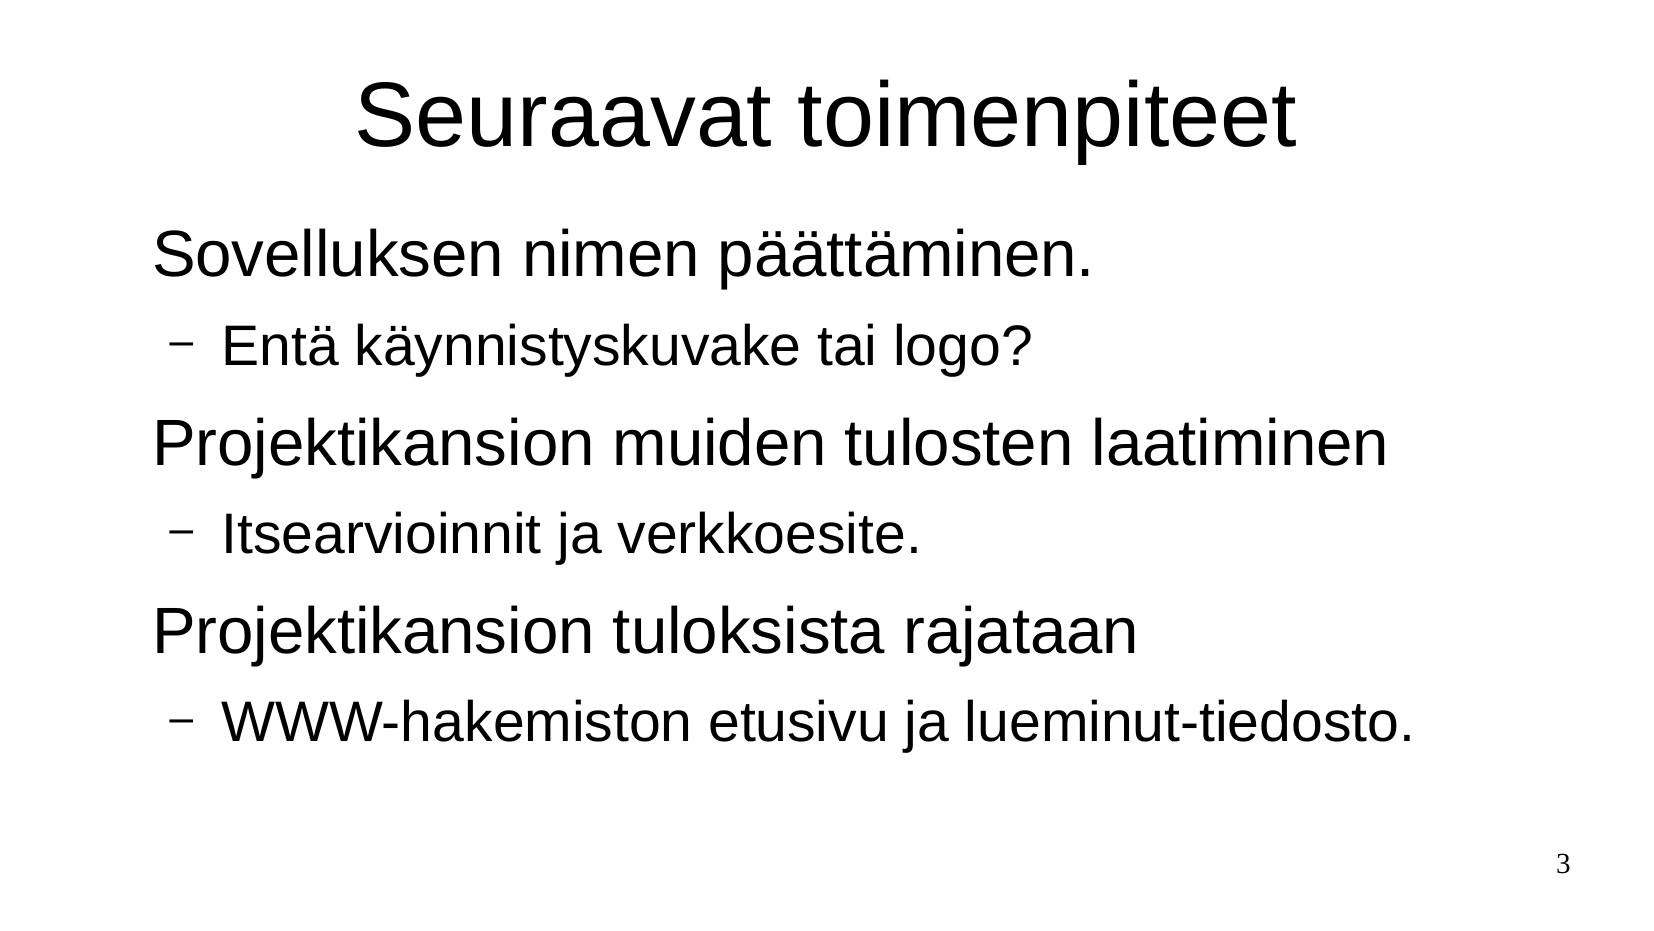

# Seuraavat toimenpiteet
Sovelluksen nimen päättäminen.
Entä käynnistyskuvake tai logo?
Projektikansion muiden tulosten laatiminen
Itsearvioinnit ja verkkoesite.
Projektikansion tuloksista rajataan
WWW-hakemiston etusivu ja lueminut-tiedosto.
3